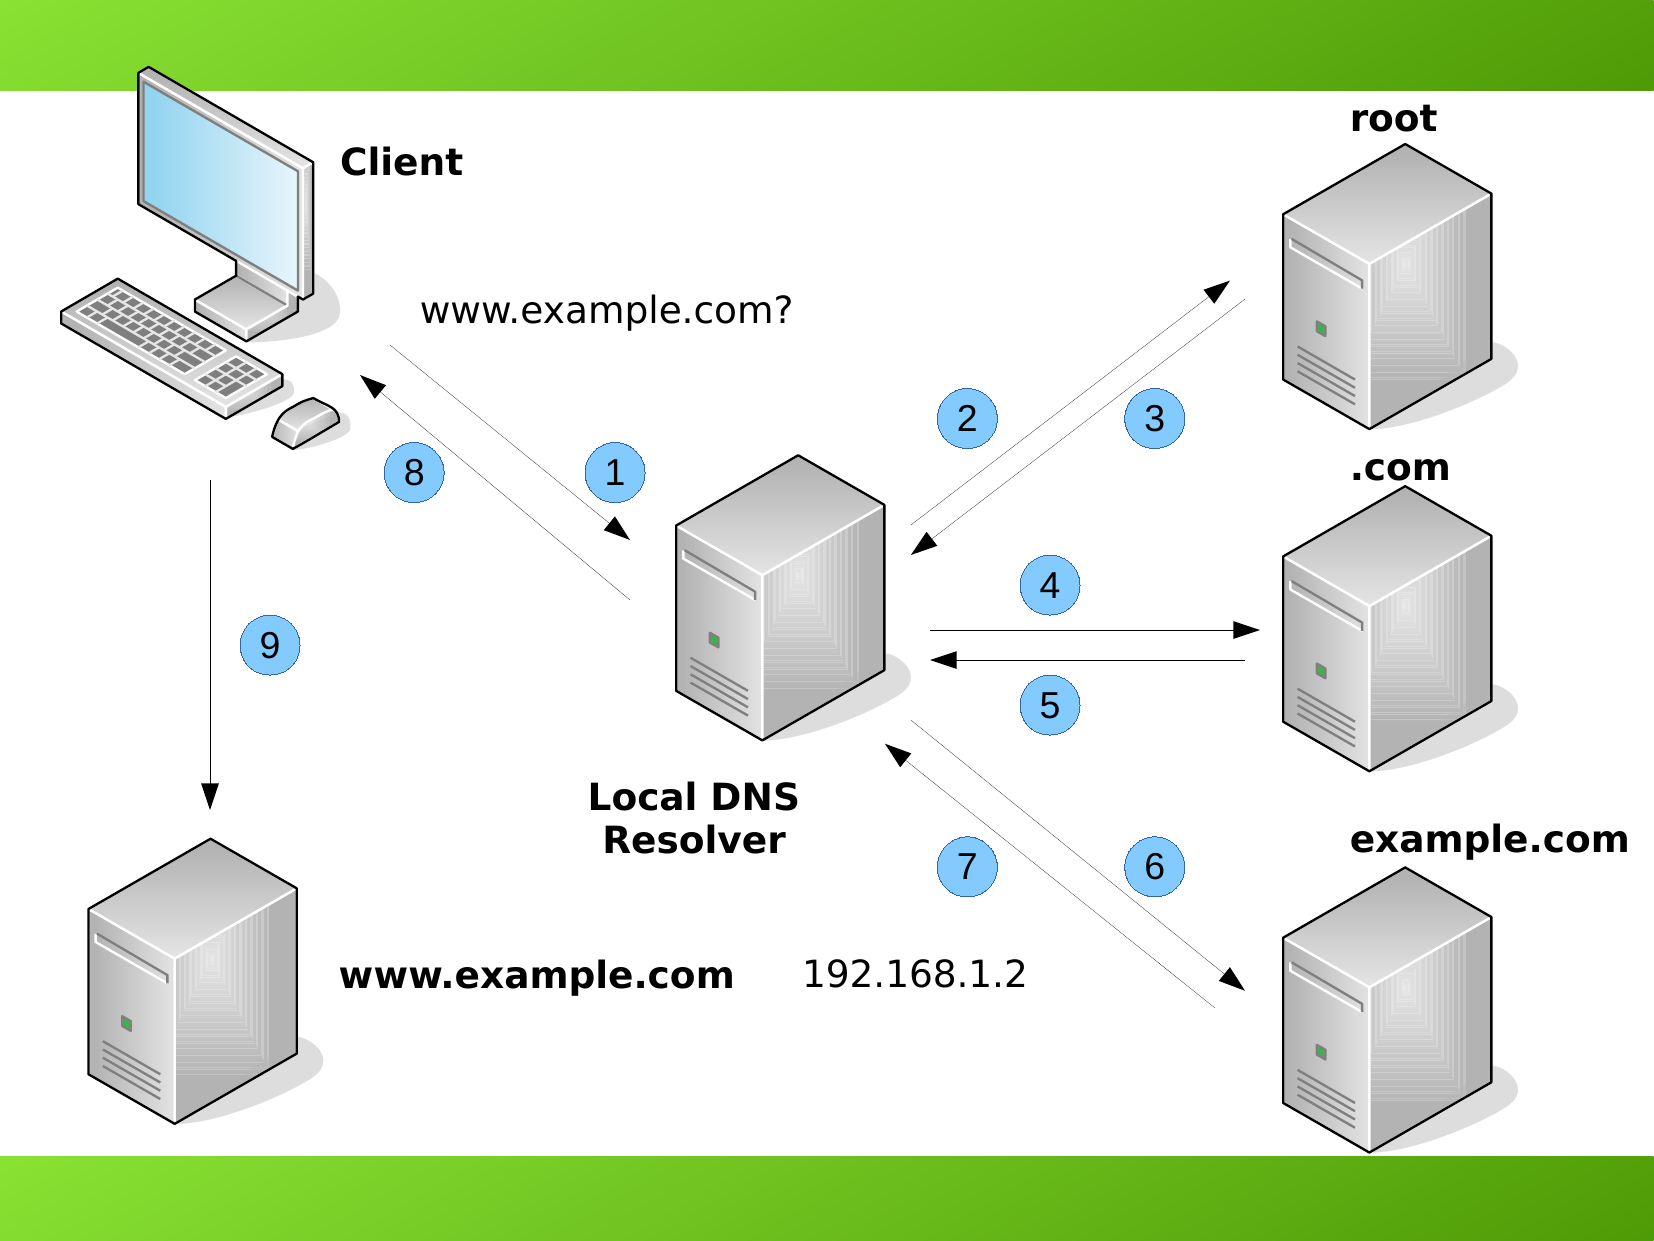

Client
root
2
www.example.com?
1
3
8
.com
9
4
5
6
7
192.168.1.2
Local DNS Resolver
example.com
www.example.com